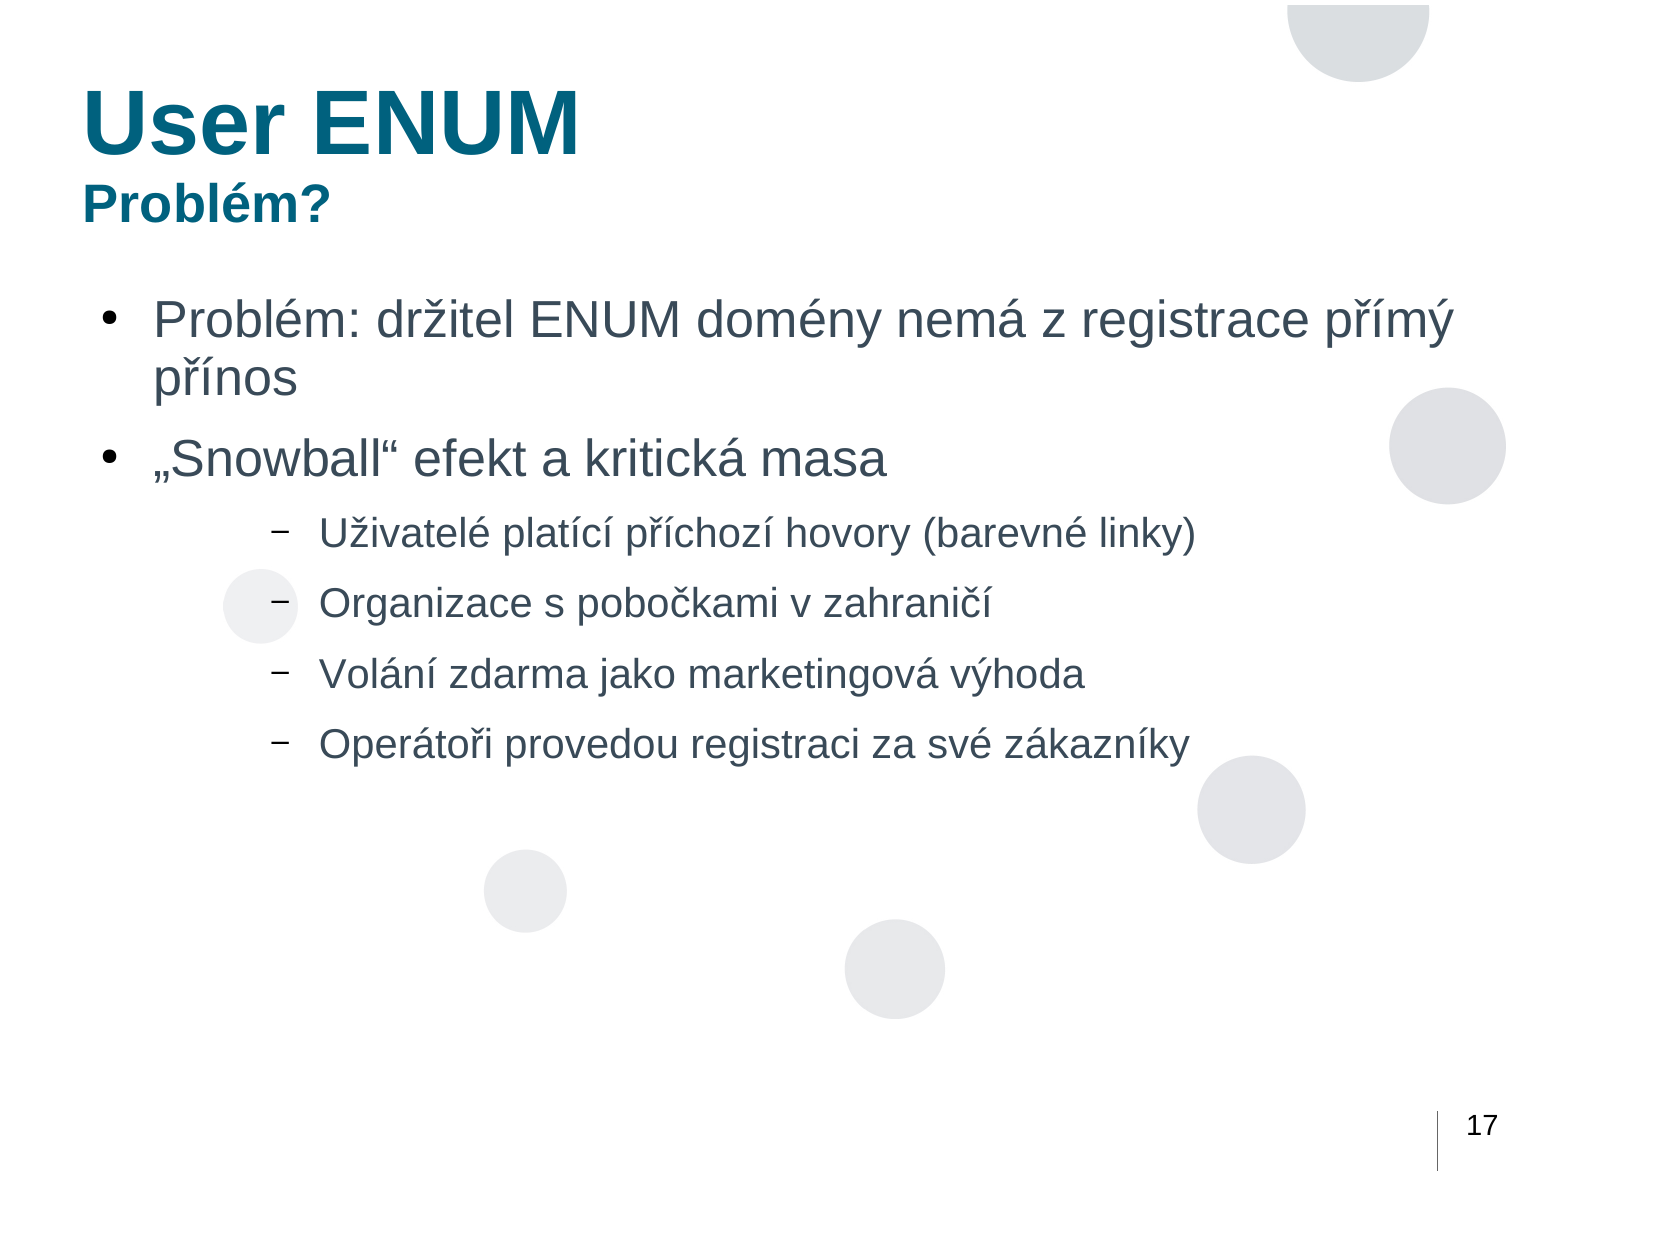

# User ENUM Problém?
Problém: držitel ENUM domény nemá z registrace přímý přínos
„Snowball“ efekt a kritická masa
Uživatelé platící příchozí hovory (barevné linky)
Organizace s pobočkami v zahraničí
Volání zdarma jako marketingová výhoda
Operátoři provedou registraci za své zákazníky